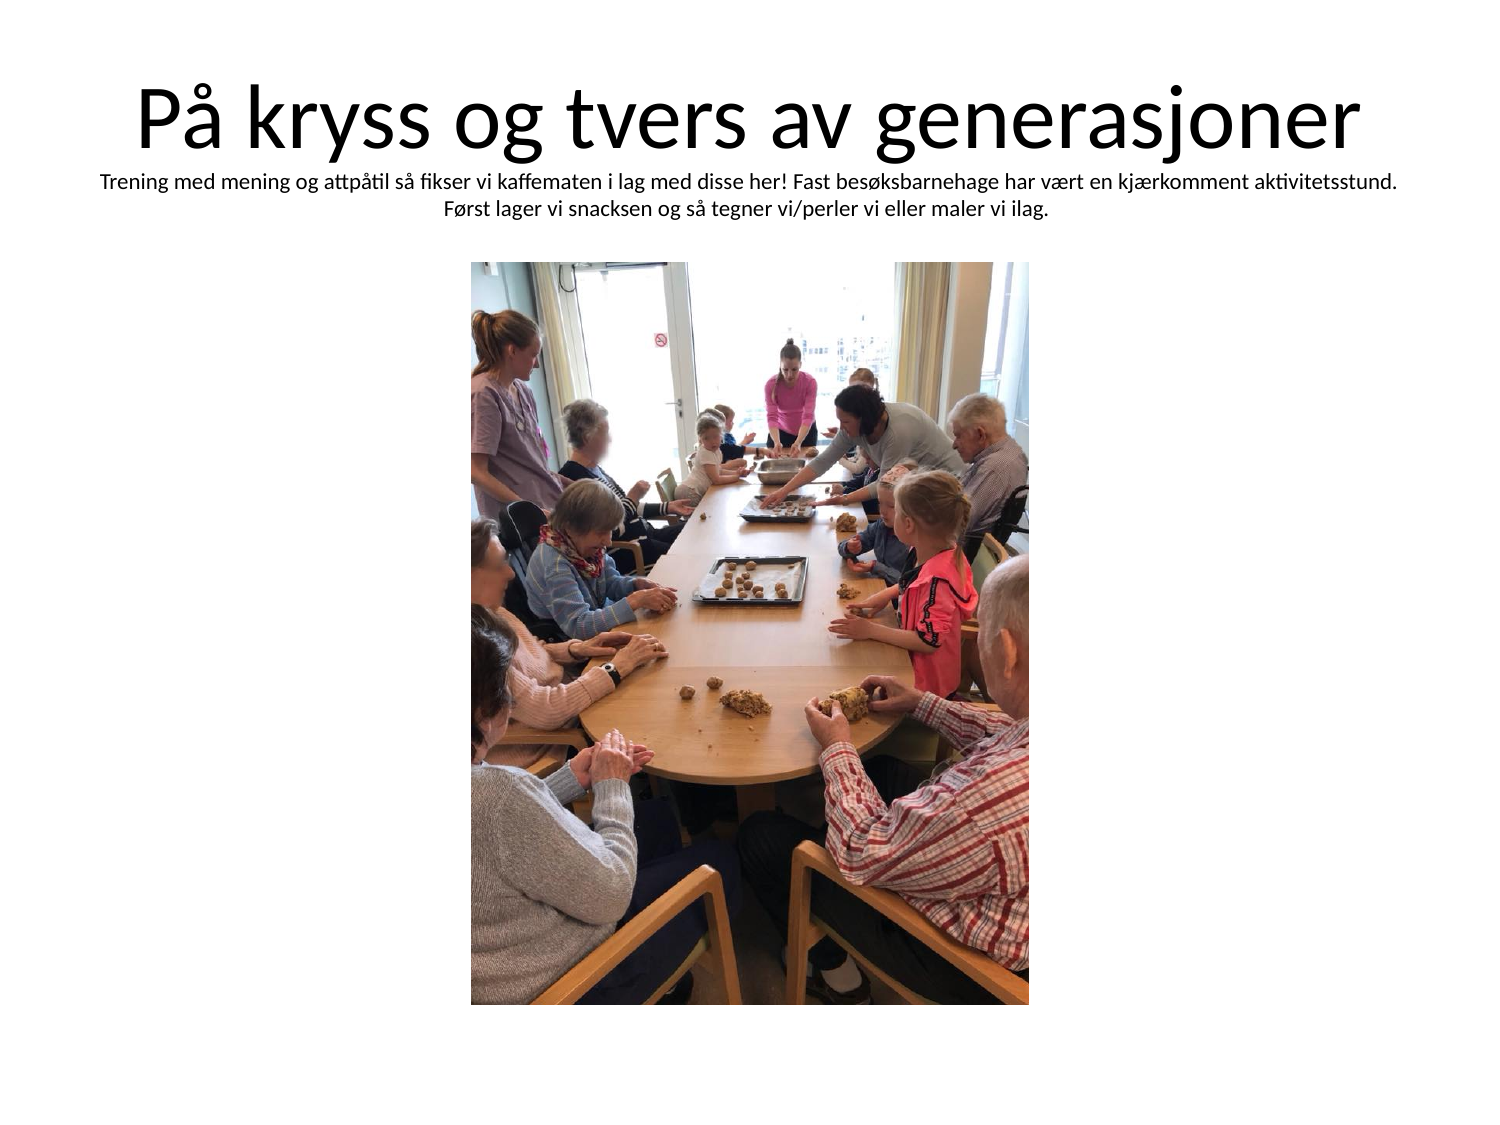

# På kryss og tvers av generasjoner Trening med mening og attpåtil så fikser vi kaffematen i lag med disse her! Fast besøksbarnehage har vært en kjærkomment aktivitetsstund. Først lager vi snacksen og så tegner vi/perler vi eller maler vi ilag.